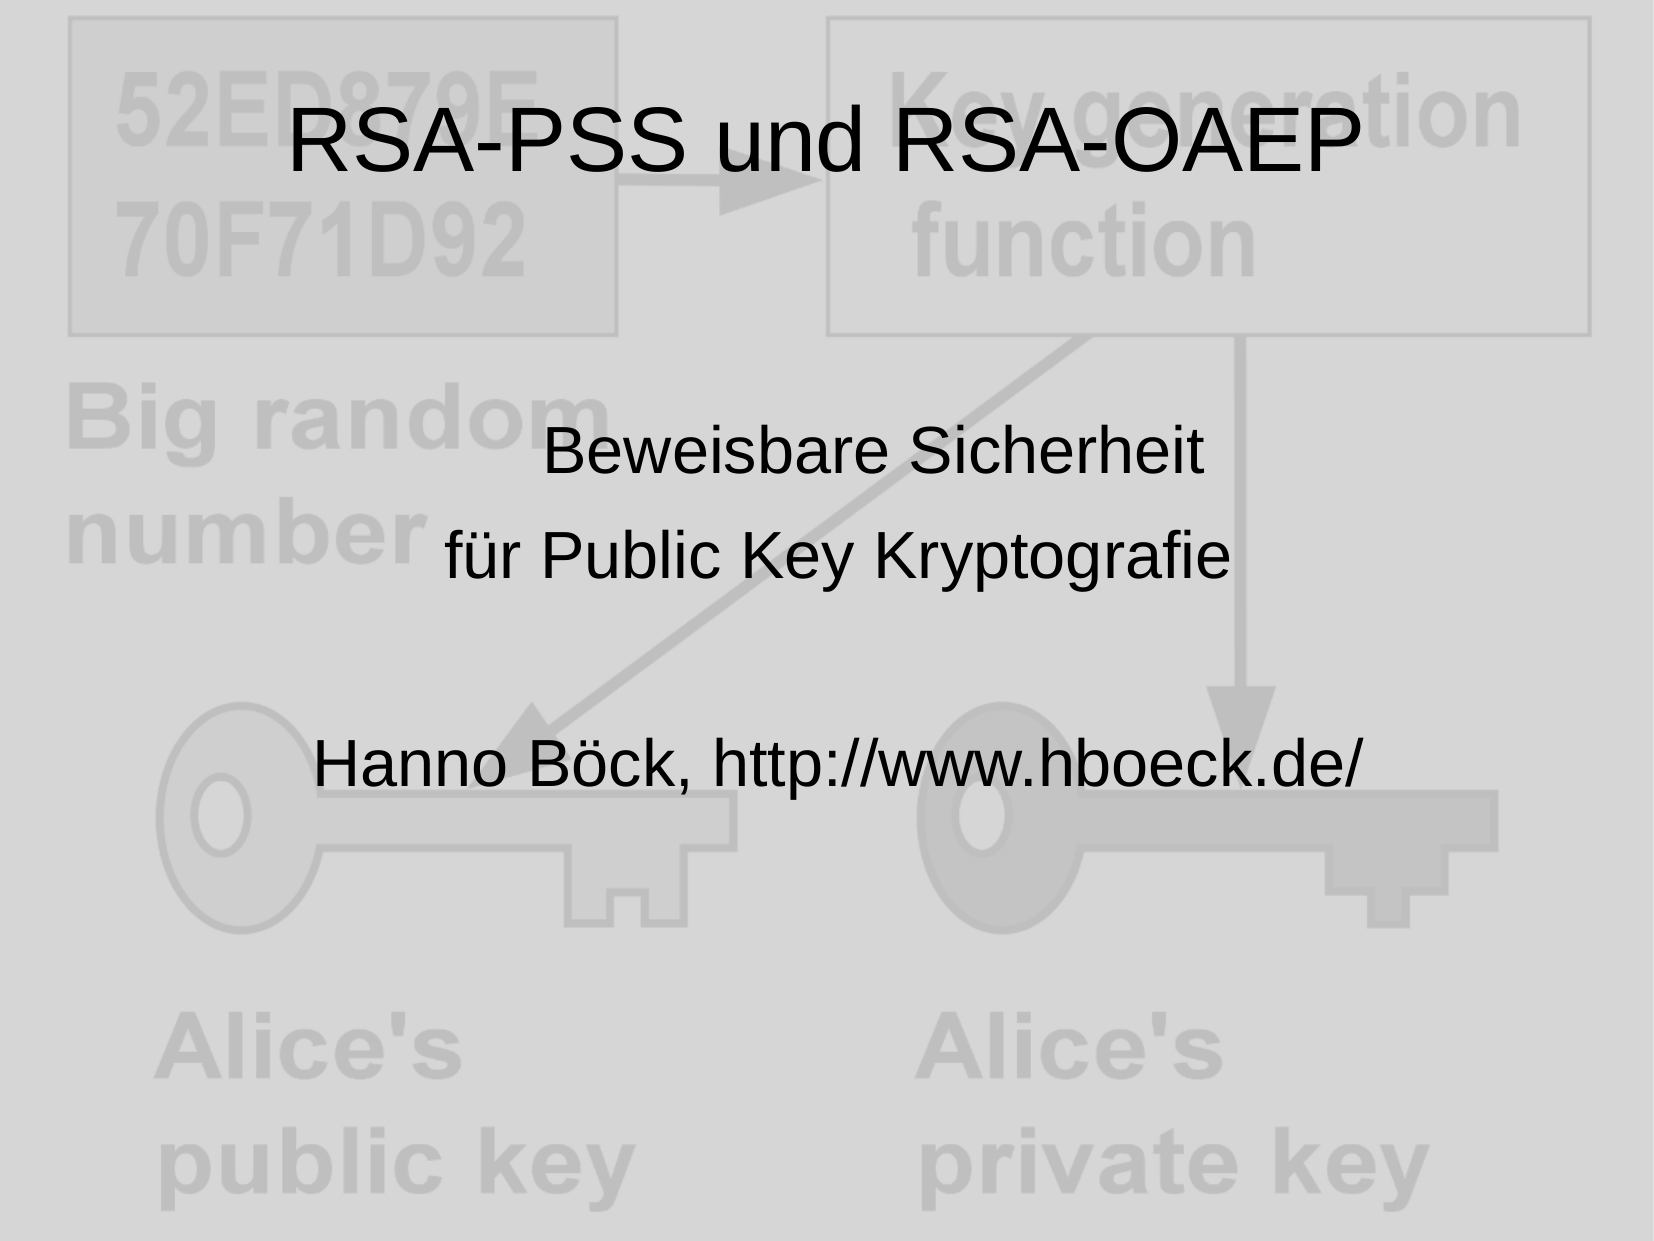

# RSA-PSS und RSA-OAEP
Beweisbare Sicherheit
für Public Key Kryptografie
Hanno Böck, http://www.hboeck.de/